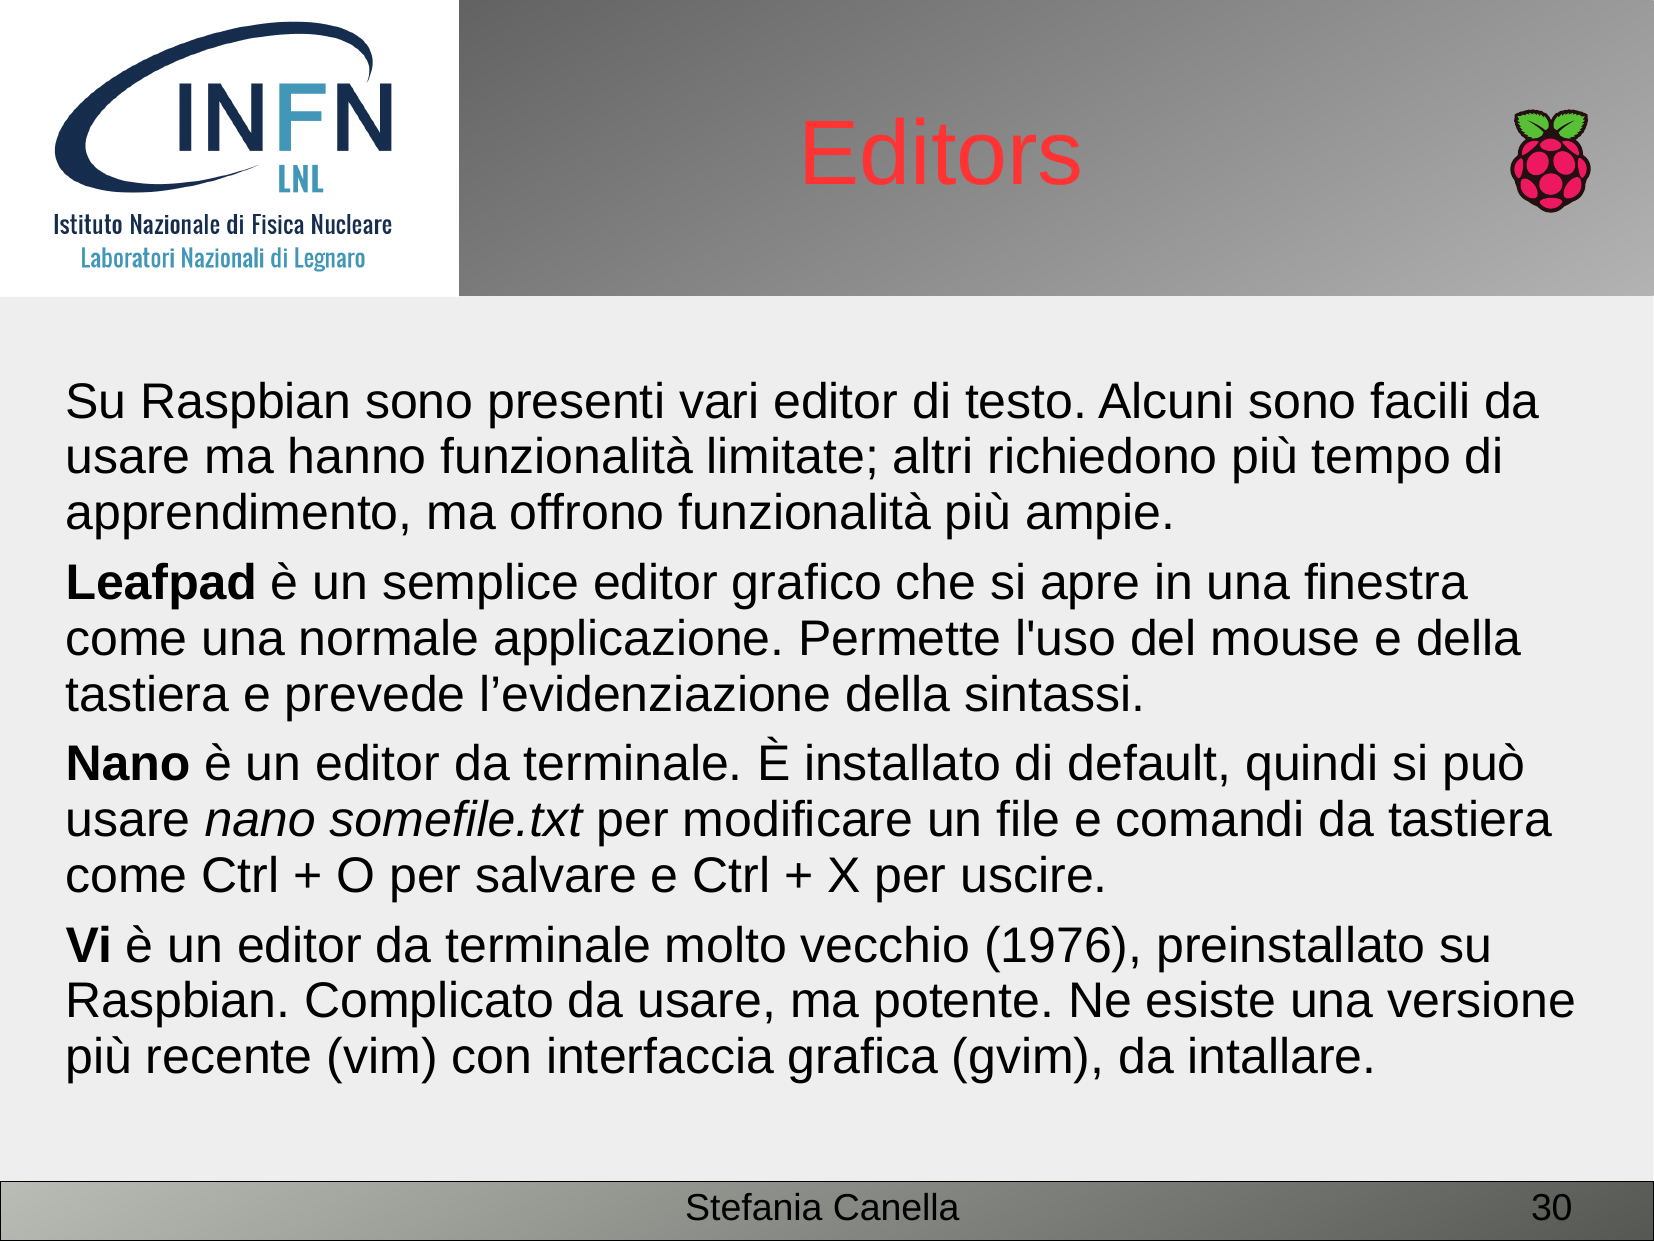

# Editors
Su Raspbian sono presenti vari editor di testo. Alcuni sono facili da usare ma hanno funzionalità limitate; altri richiedono più tempo di apprendimento, ma offrono funzionalità più ampie.
Leafpad è un semplice editor grafico che si apre in una finestra come una normale applicazione. Permette l'uso del mouse e della tastiera e prevede l’evidenziazione della sintassi.
Nano è un editor da terminale. È installato di default, quindi si può usare nano somefile.txt per modificare un file e comandi da tastiera come Ctrl + O per salvare e Ctrl + X per uscire.
Vi è un editor da terminale molto vecchio (1976), preinstallato su Raspbian. Complicato da usare, ma potente. Ne esiste una versione più recente (vim) con interfaccia grafica (gvim), da intallare.
Stefania Canella